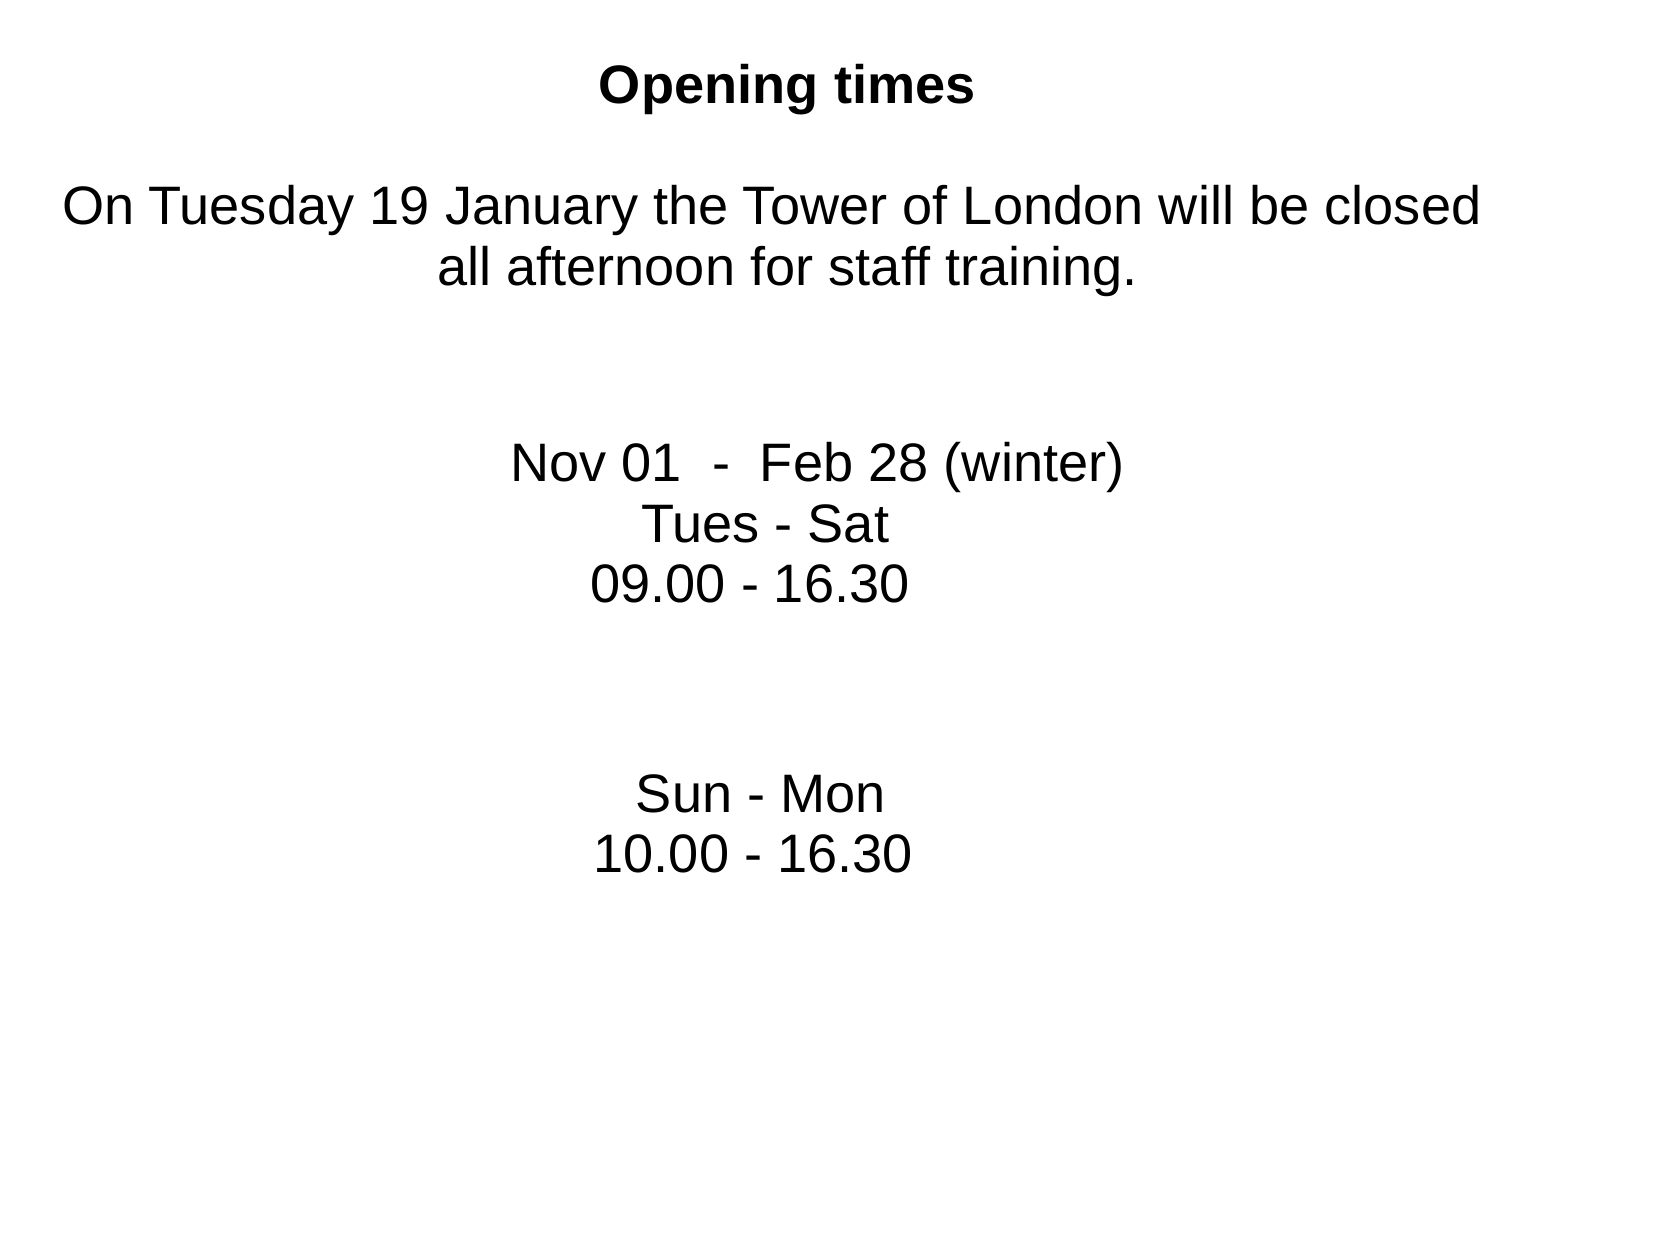

Opening times
On Tuesday 19 January the Tower of London will be closed
 all afternoon for staff training.
  Nov 01  - Feb 28 (winter)
  Tues - Sat
09.00 - 16.30
 Sun - Mon
10.00 - 16.30